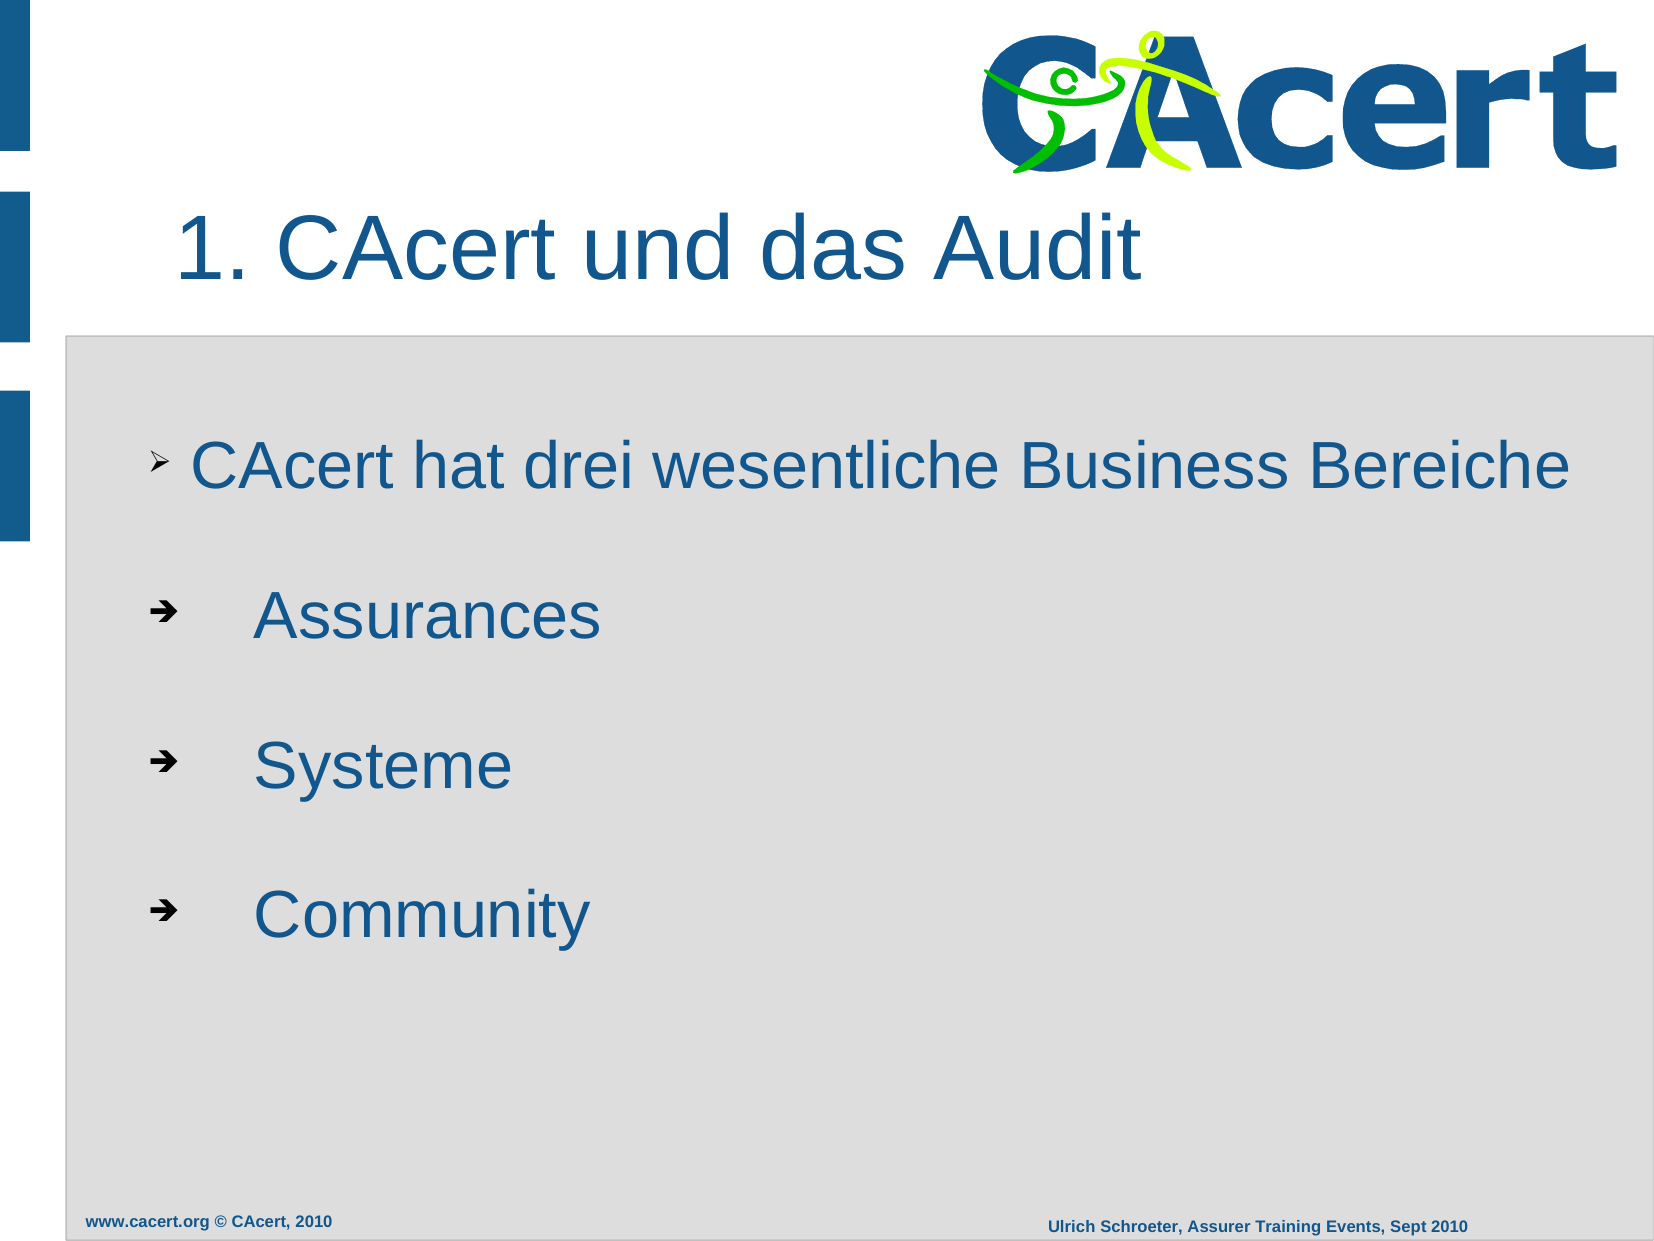

1. CAcert und das Audit
 CAcert hat drei wesentliche Business Bereiche
 Assurances
 Systeme
 Community